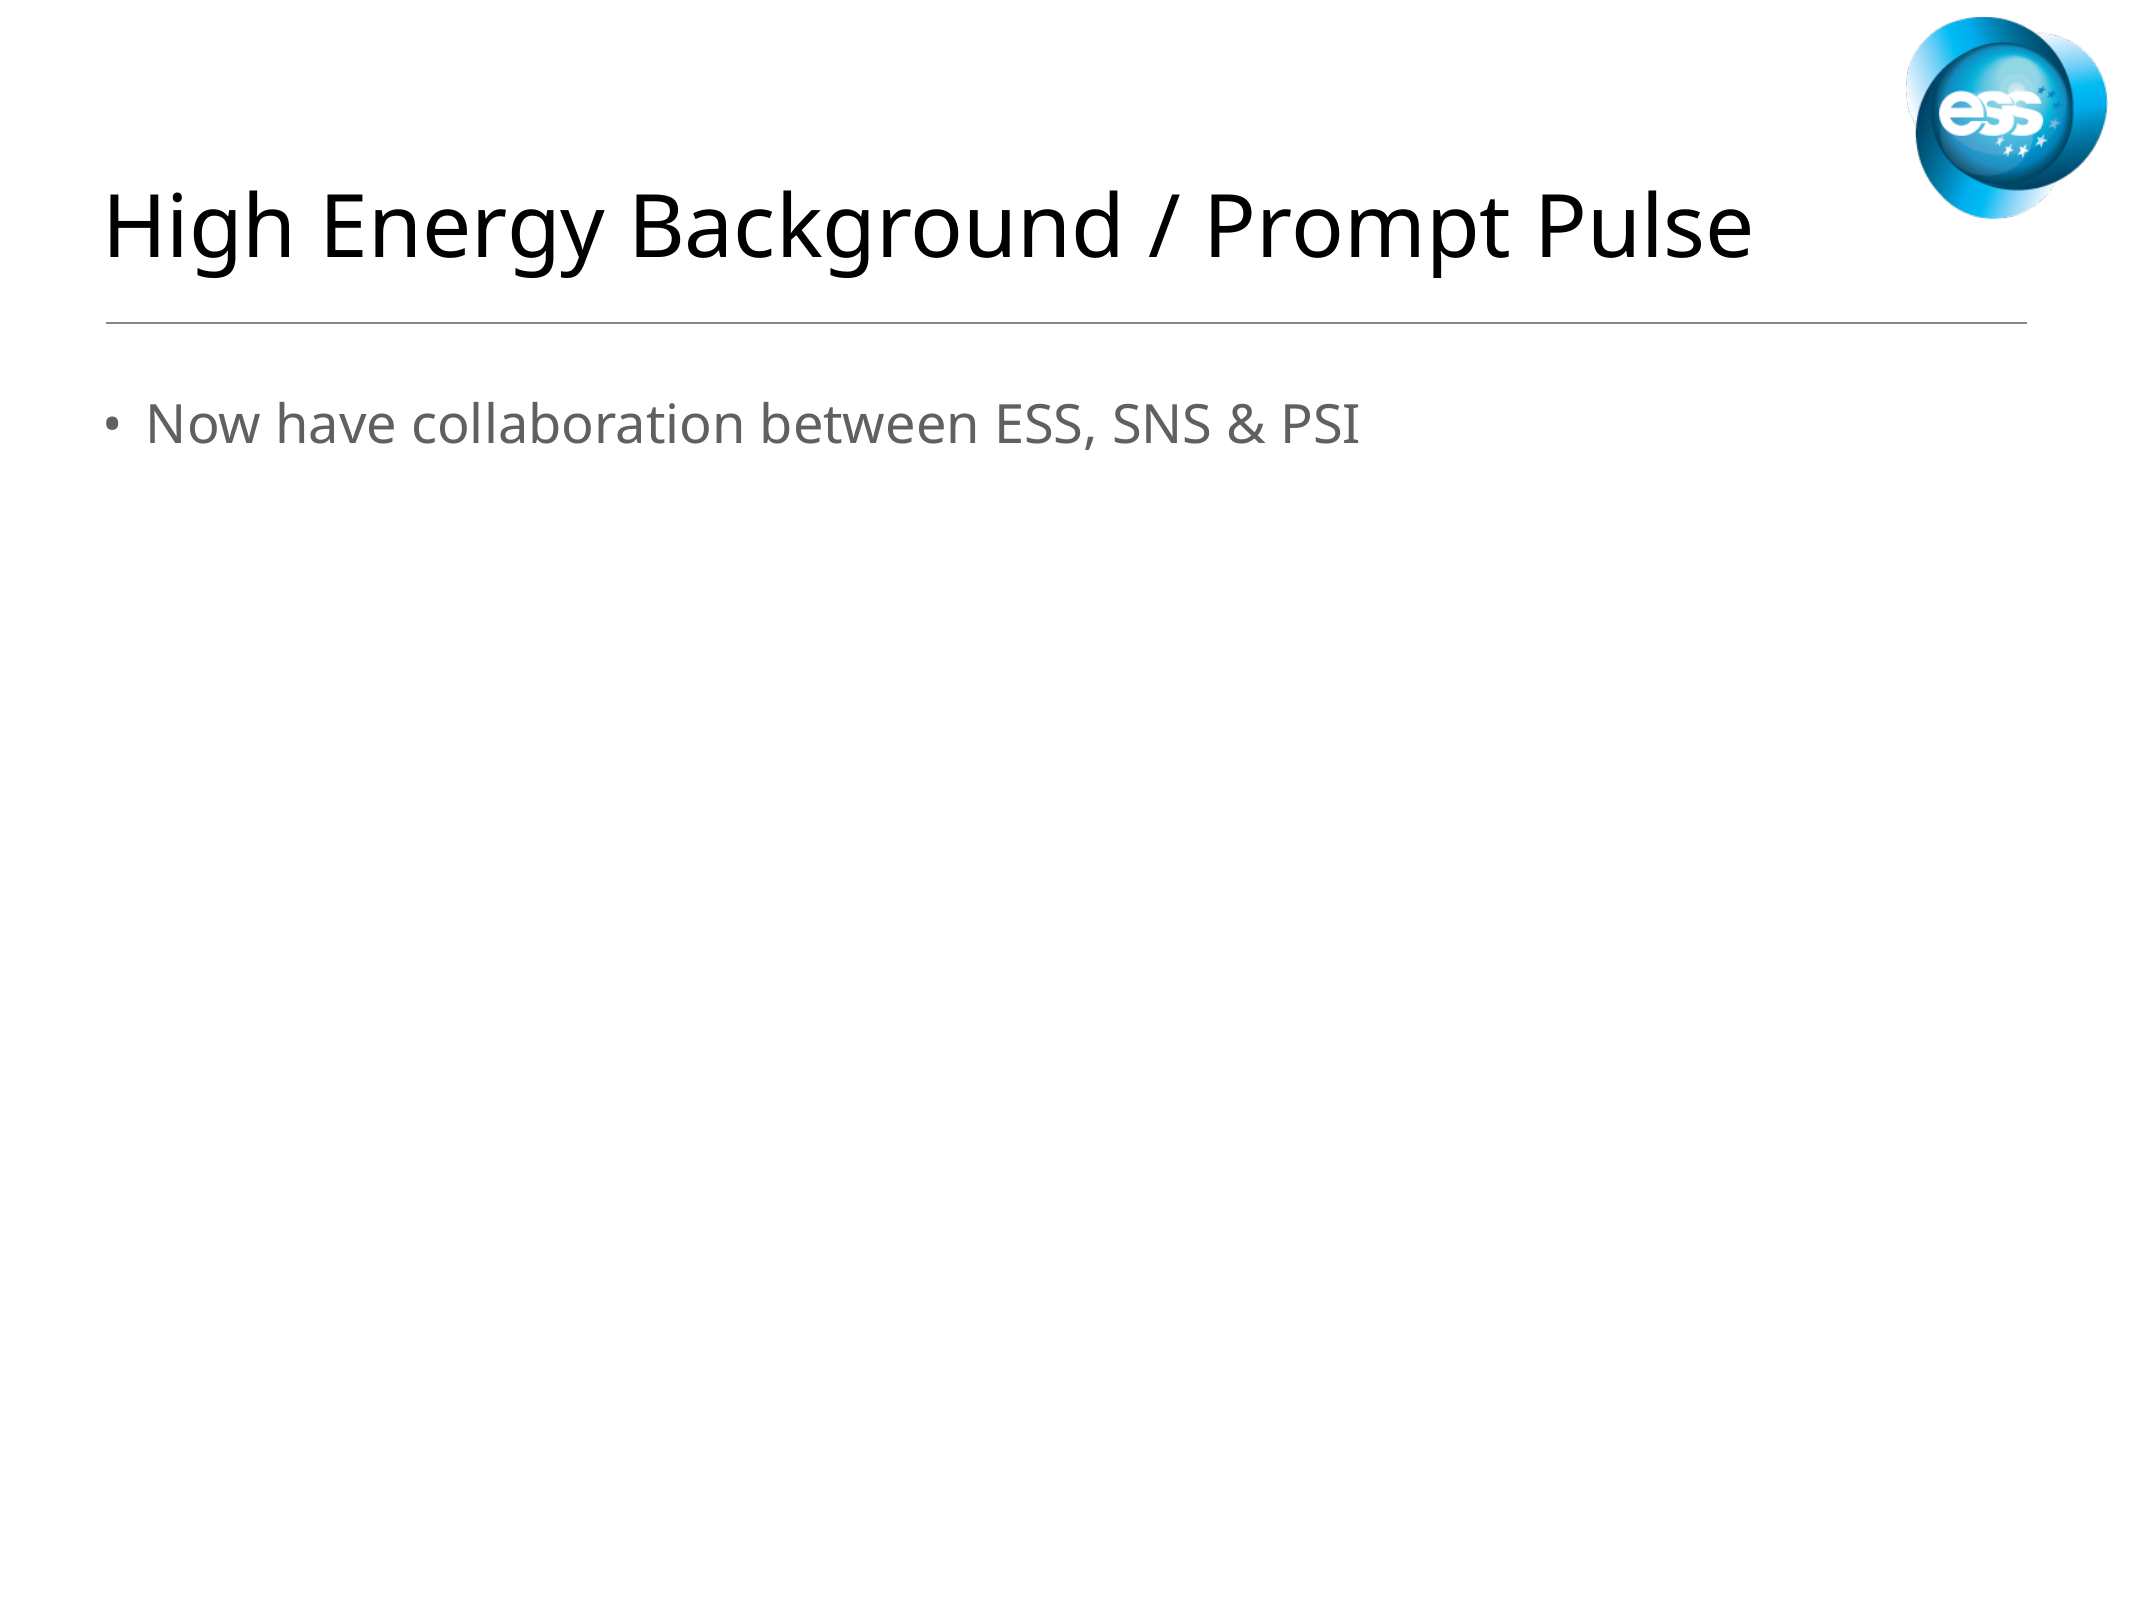

# High Energy Background / Prompt Pulse
Now have collaboration between ESS, SNS & PSI